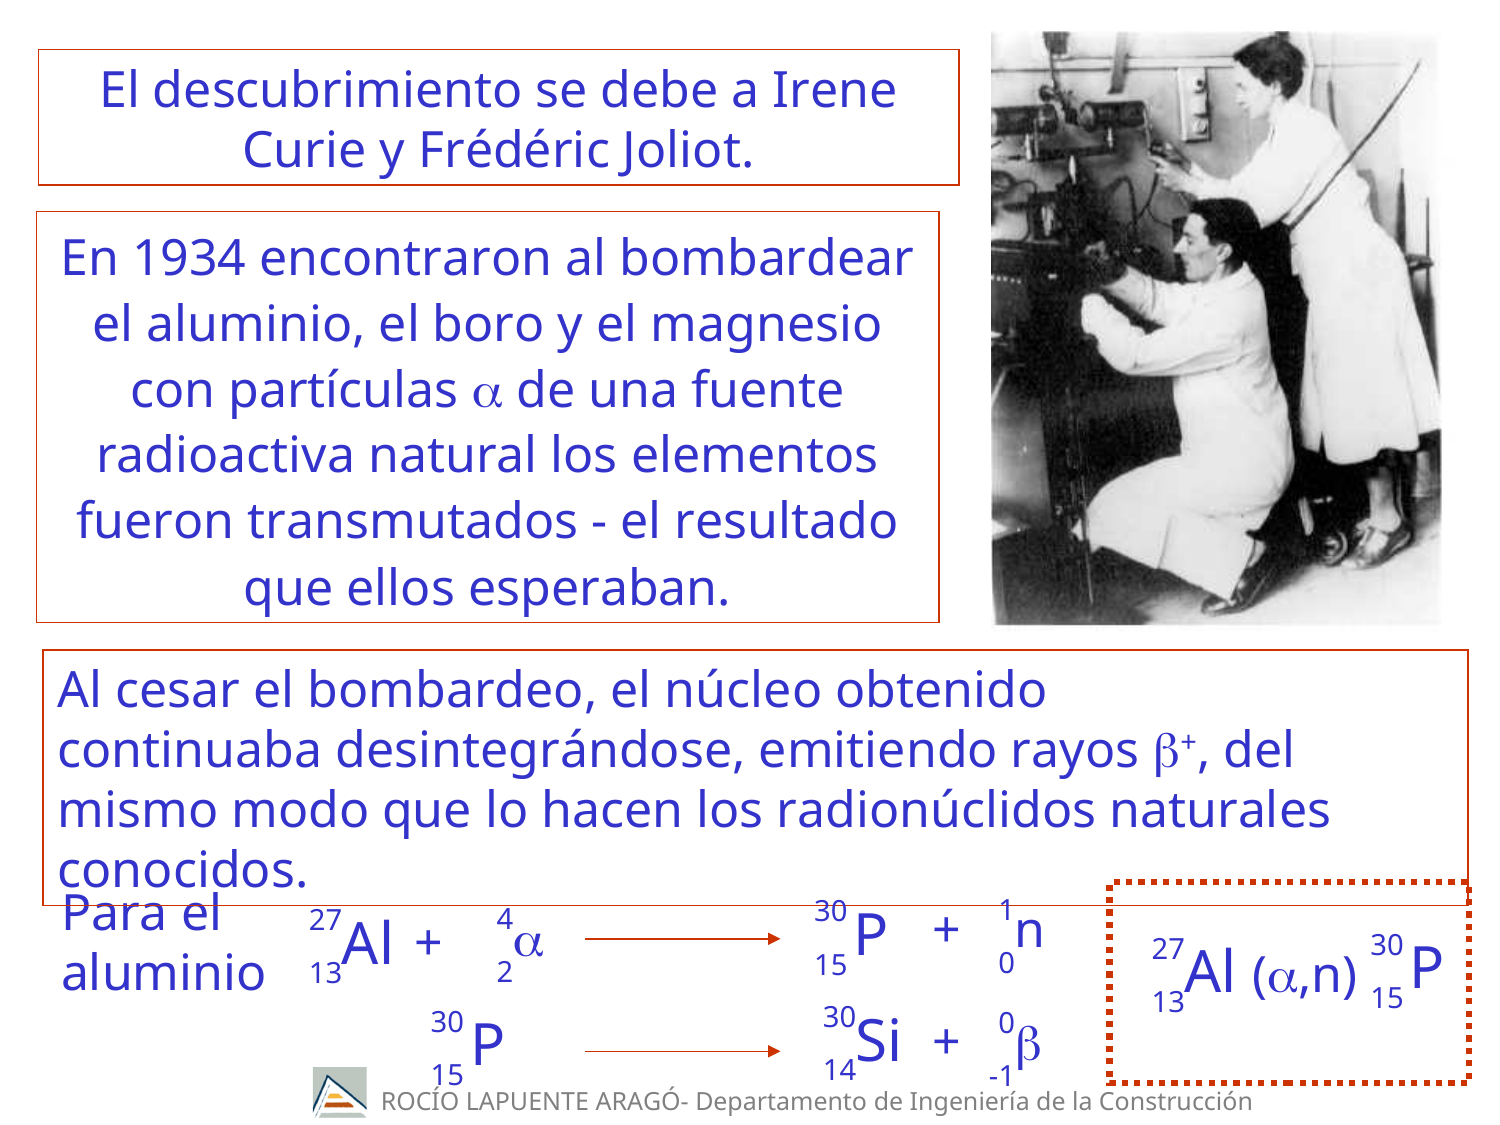

El descubrimiento se debe a Irene Curie y Frédéric Joliot.
En 1934 encontraron al bombardear el aluminio, el boro y el magnesio con partículas  de una fuente radioactiva natural los elementos fueron transmutados - el resultado que ellos esperaban.
Al cesar el bombardeo, el núcleo obtenido
continuaba desintegrándose, emitiendo rayos +, del mismo modo que lo hacen los radionúclidos naturales conocidos.
Para el aluminio
1
0
30
15
P
+
n
4
2
27
13
Al

+
30
15
27
13
P
Al (,n)
30
14
30
15
Si
0
-1
P
+
